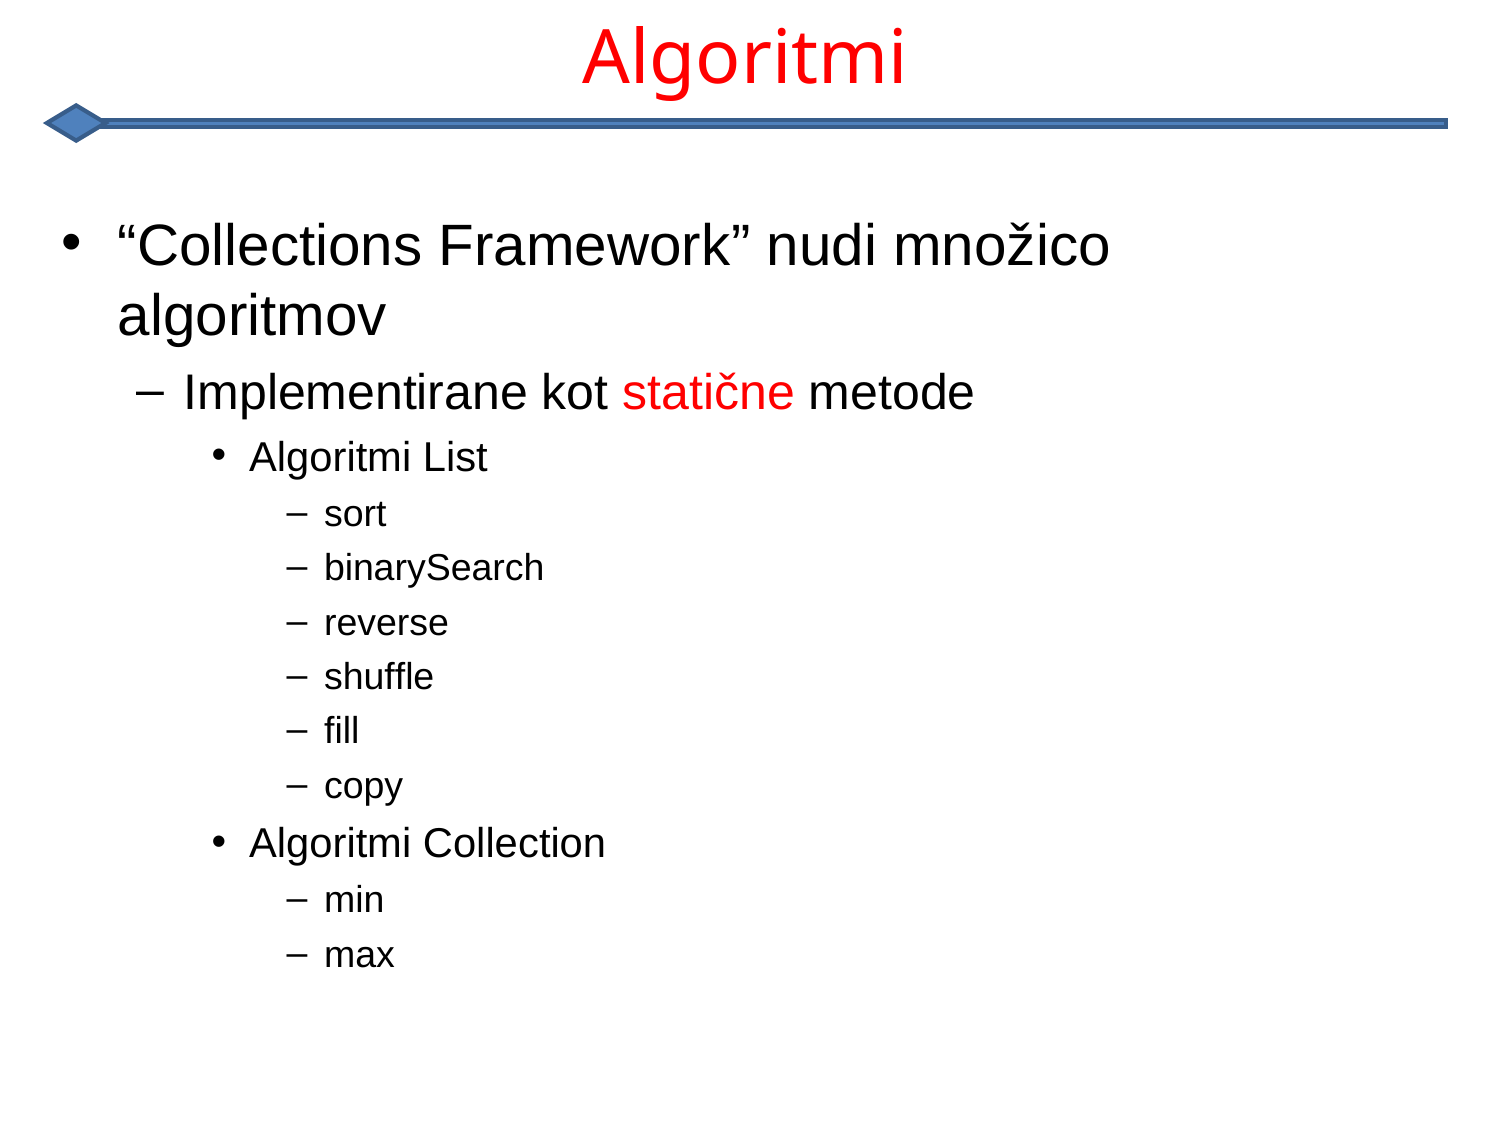

# Algoritmi
“Collections Framework” nudi množico algoritmov
Implementirane kot statične metode
Algoritmi List
sort
binarySearch
reverse
shuffle
fill
copy
Algoritmi Collection
min
max